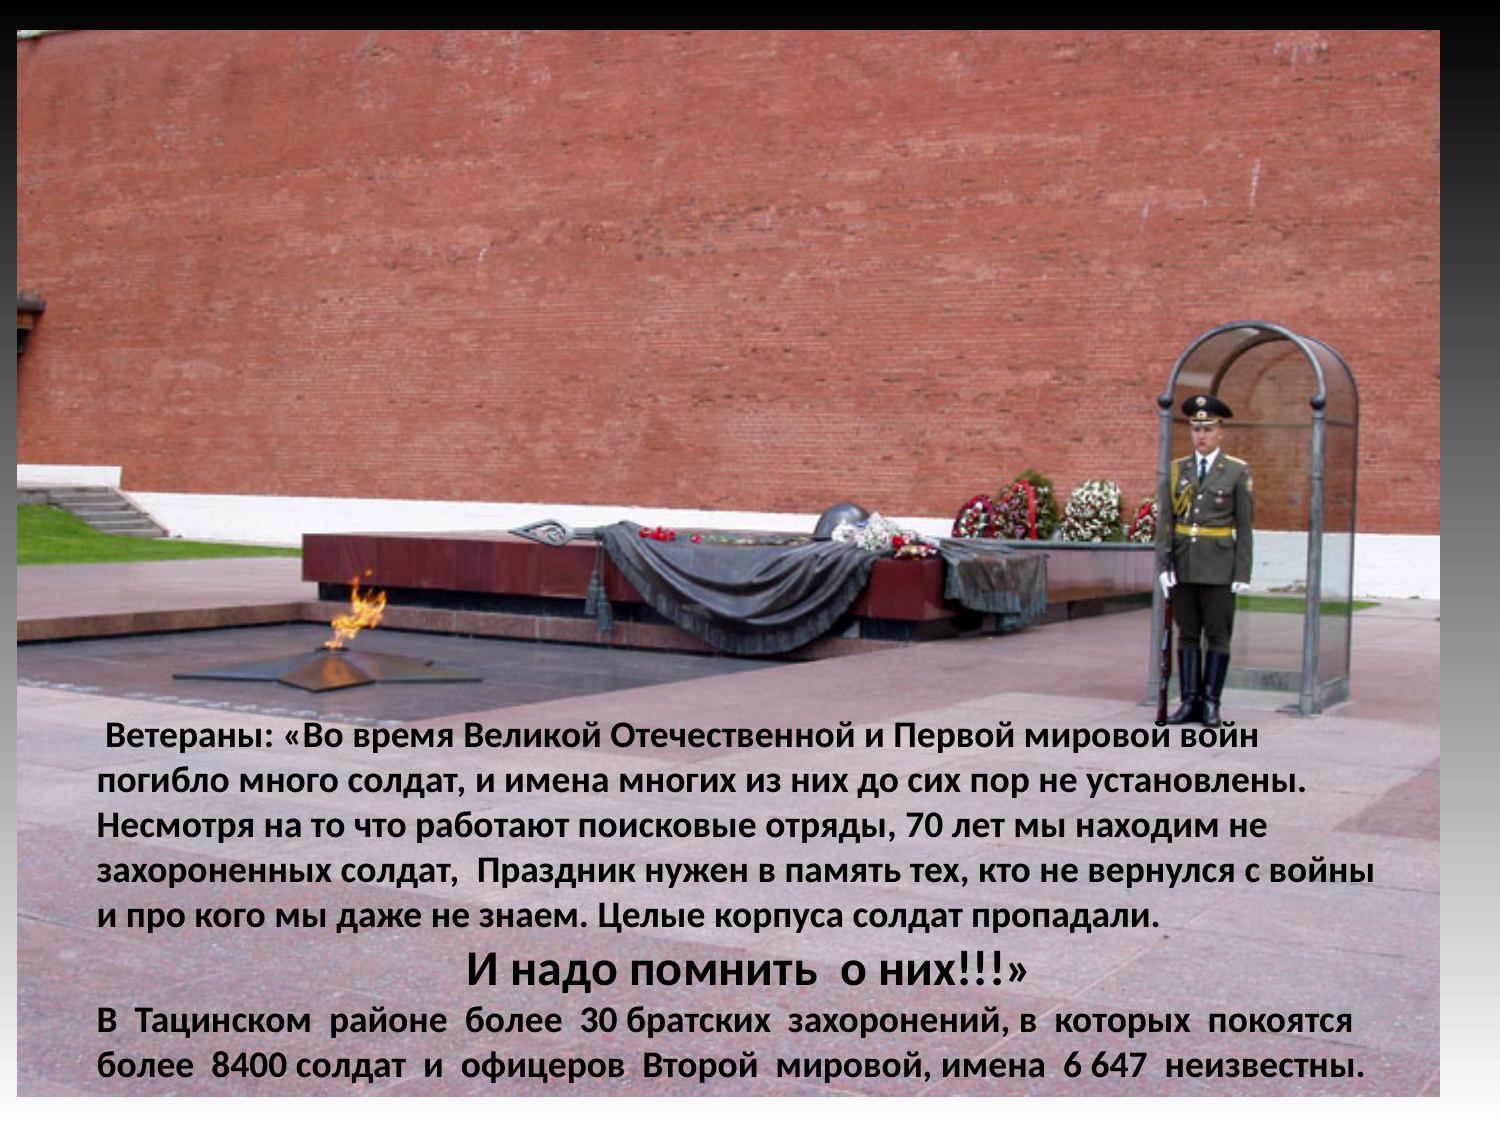

Ветераны: «Во время Великой Отечественной и Первой мировой войн погибло много солдат, и имена многих из них до сих пор не установлены. Несмотря на то что работают поисковые отряды, 70 лет мы находим не захороненных солдат,  Праздник нужен в память тех, кто не вернулся с войны и про кого мы даже не знаем. Целые корпуса солдат пропадали.
 И надо помнить о них!!!»
В Тацинском районе более 30 братских захоронений, в которых покоятся более 8400 солдат и офицеров Второй мировой, имена 6 647 неизвестны.